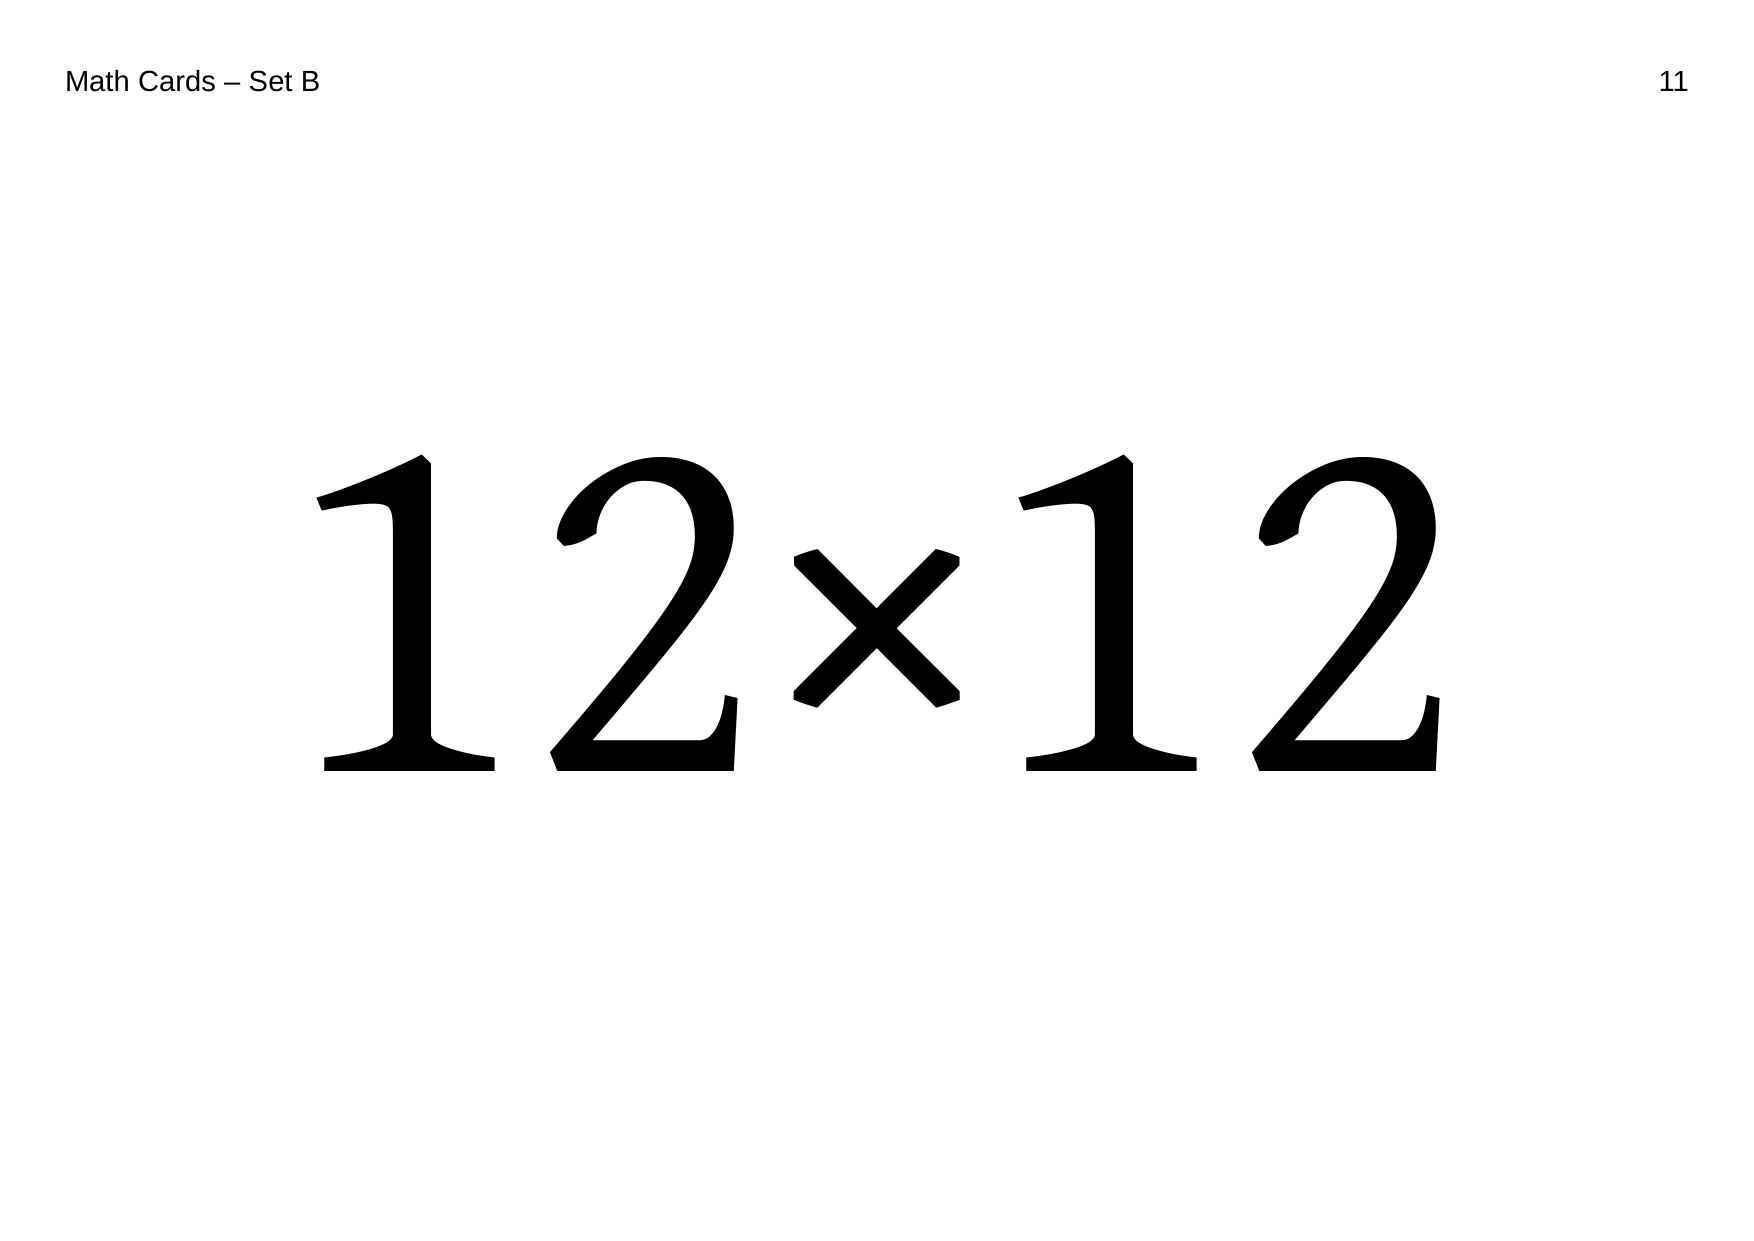

Math Cards – Set B
11
12×12